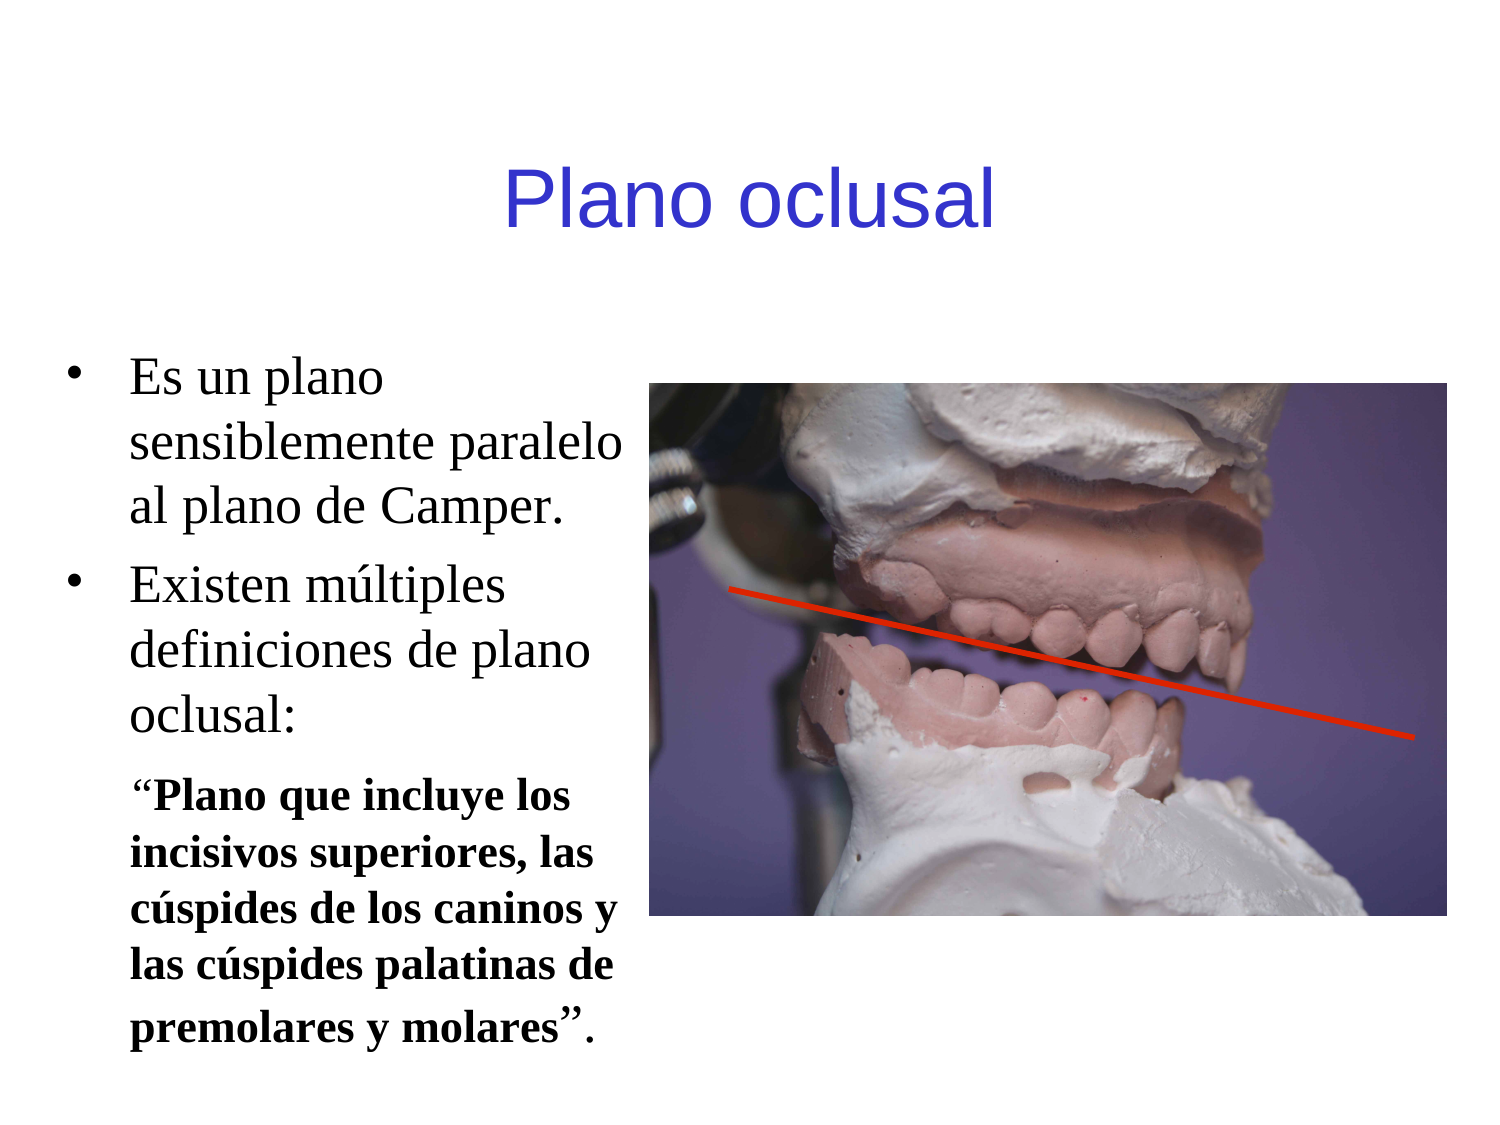

# Plano oclusal
Es un plano sensiblemente paralelo al plano de Camper.
Existen múltiples definiciones de plano oclusal:
 “Plano que incluye los incisivos superiores, las cúspides de los caninos y las cúspides palatinas de premolares y molares”.